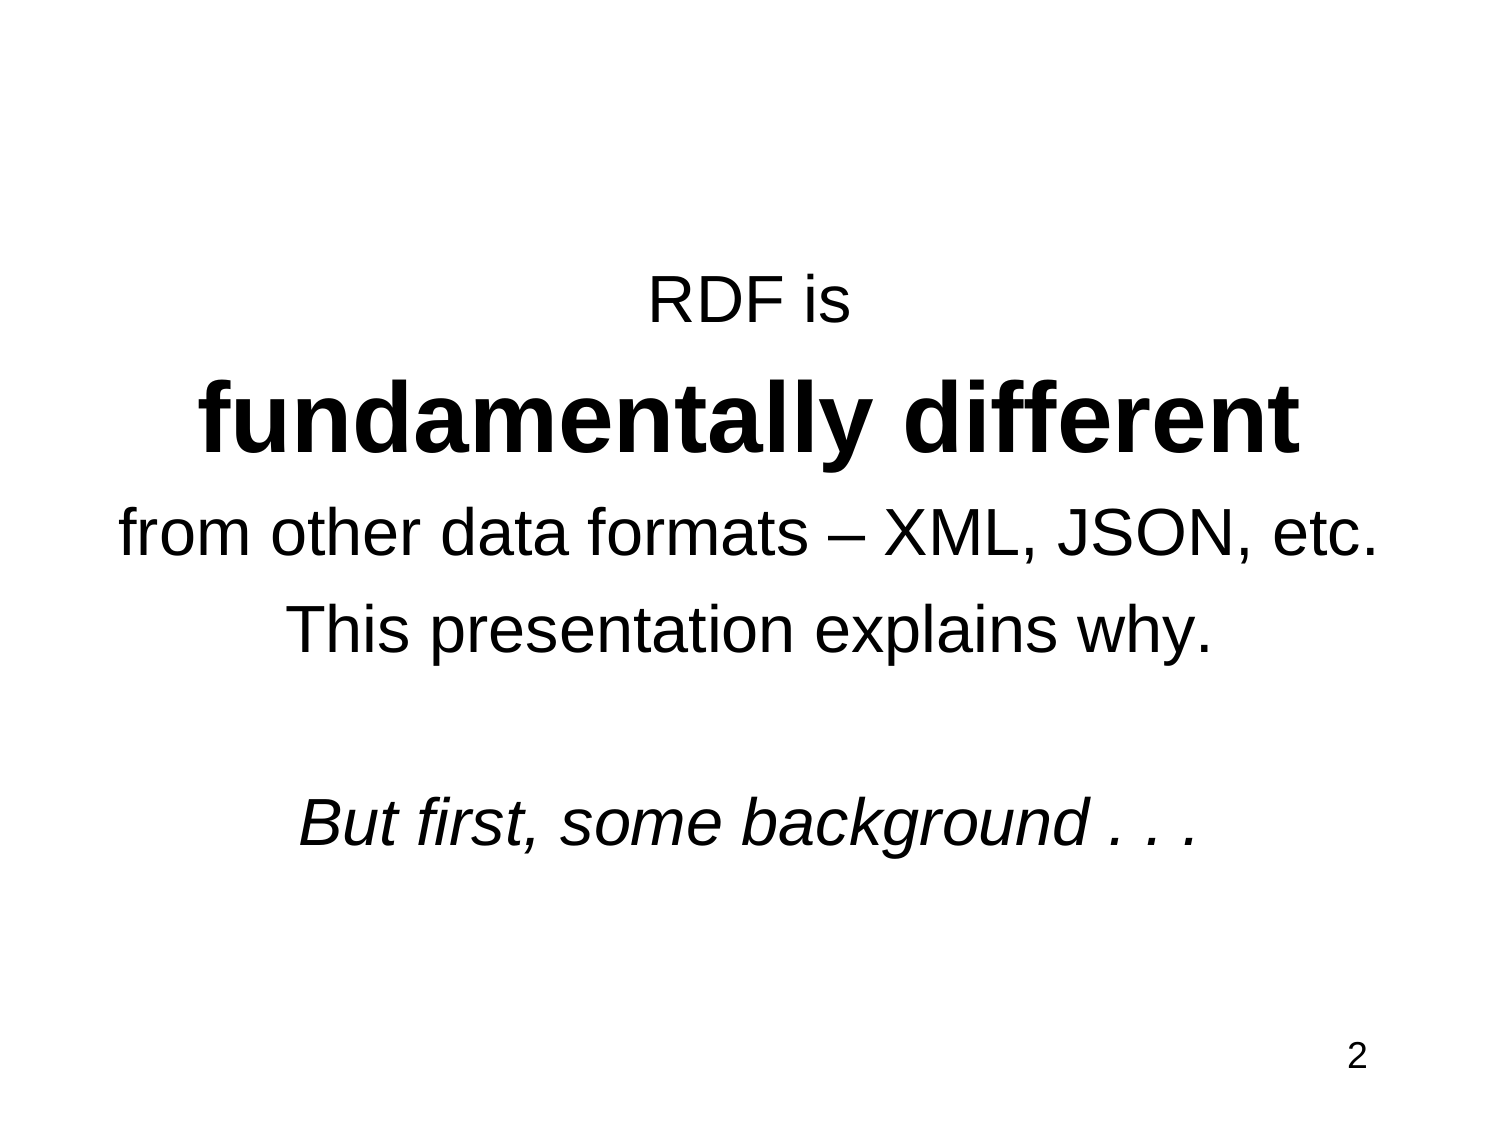

# RDF is
fundamentally different
from other data formats – XML, JSON, etc.
This presentation explains why.
But first, some background . . .
2